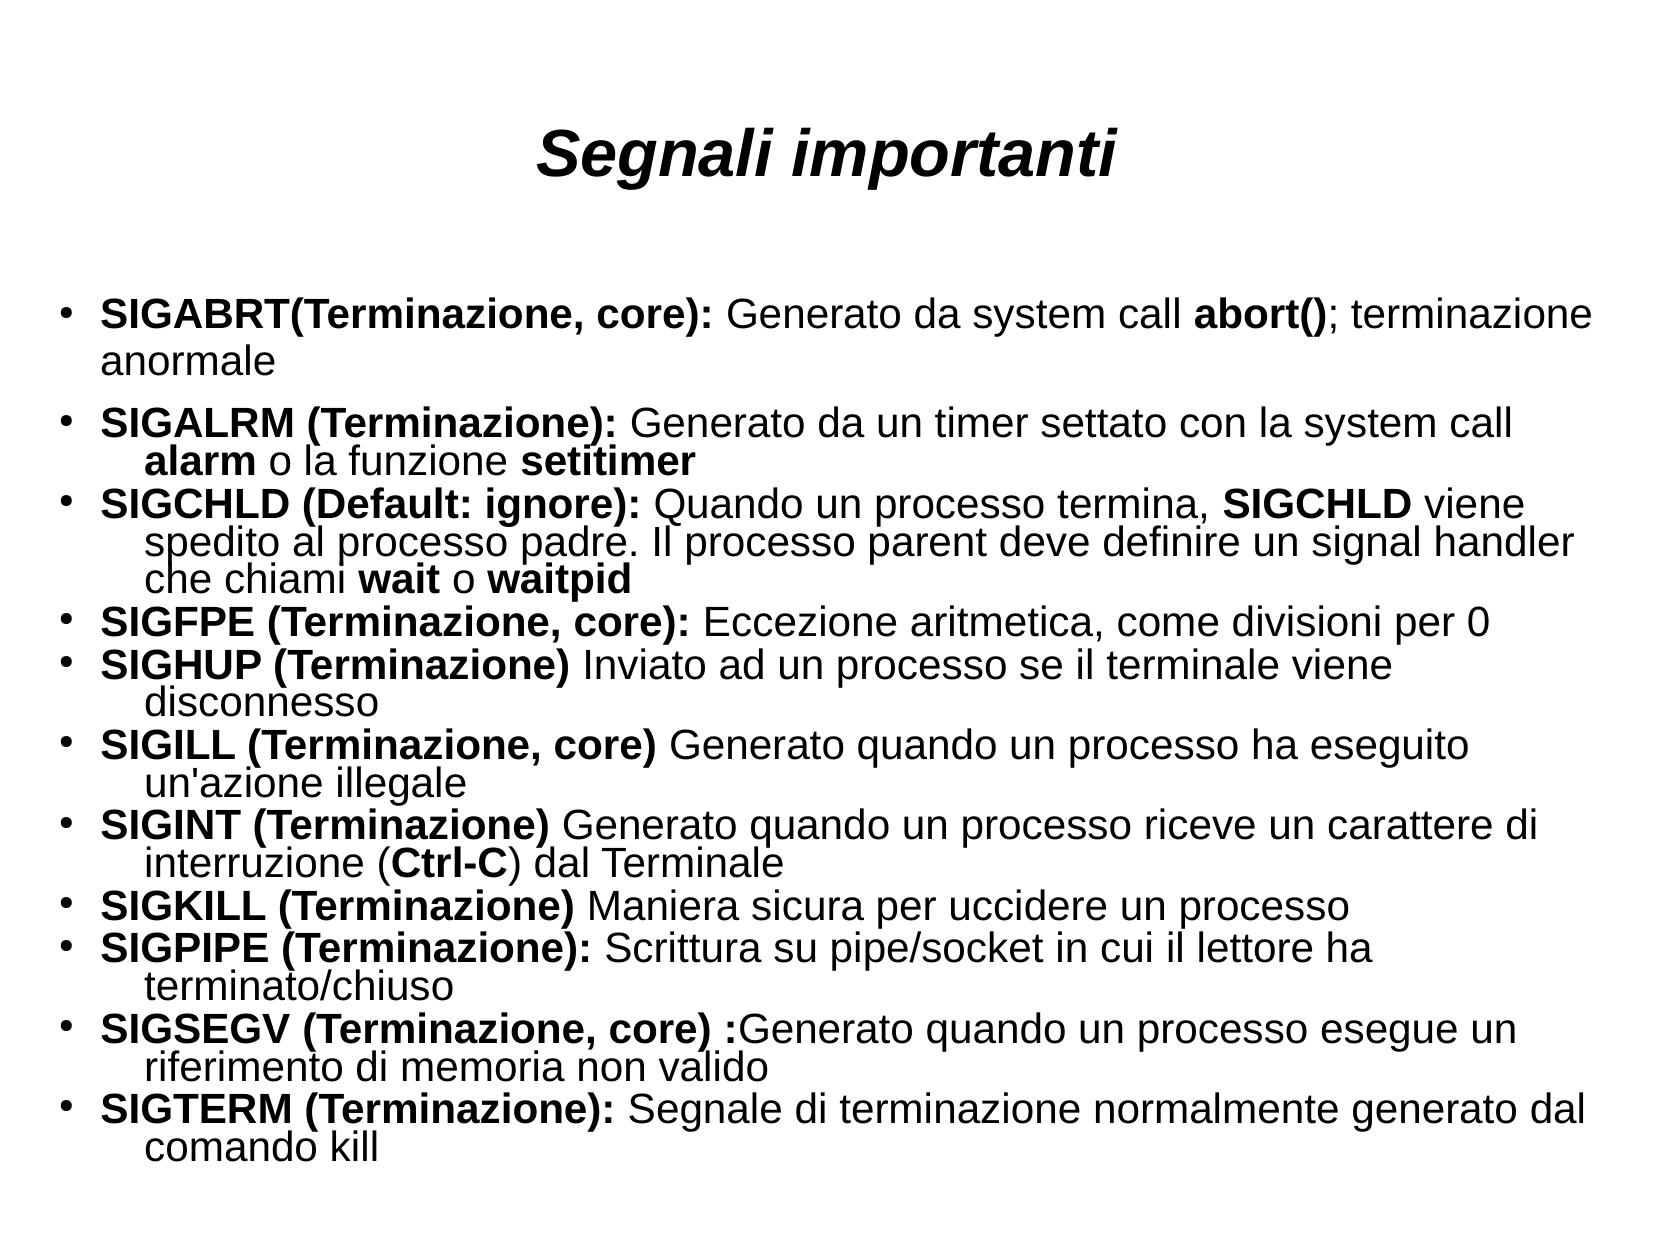

# Segnali importanti
SIGABRT(Terminazione, core): Generato da system call abort(); terminazione anormale
SIGALRM (Terminazione): Generato da un timer settato con la system call alarm o la funzione setitimer
SIGCHLD (Default: ignore): Quando un processo termina, SIGCHLD viene spedito al processo padre. Il processo parent deve definire un signal handler che chiami wait o waitpid
SIGFPE (Terminazione, core): Eccezione aritmetica, come divisioni per 0
SIGHUP (Terminazione) Inviato ad un processo se il terminale viene disconnesso
SIGILL (Terminazione, core) Generato quando un processo ha eseguito un'azione illegale
SIGINT (Terminazione) Generato quando un processo riceve un carattere di interruzione (Ctrl-C) dal Terminale
SIGKILL (Terminazione) Maniera sicura per uccidere un processo
SIGPIPE (Terminazione): Scrittura su pipe/socket in cui il lettore ha terminato/chiuso
SIGSEGV (Terminazione, core) :Generato quando un processo esegue un riferimento di memoria non valido
SIGTERM (Terminazione): Segnale di terminazione normalmente generato dal comando kill